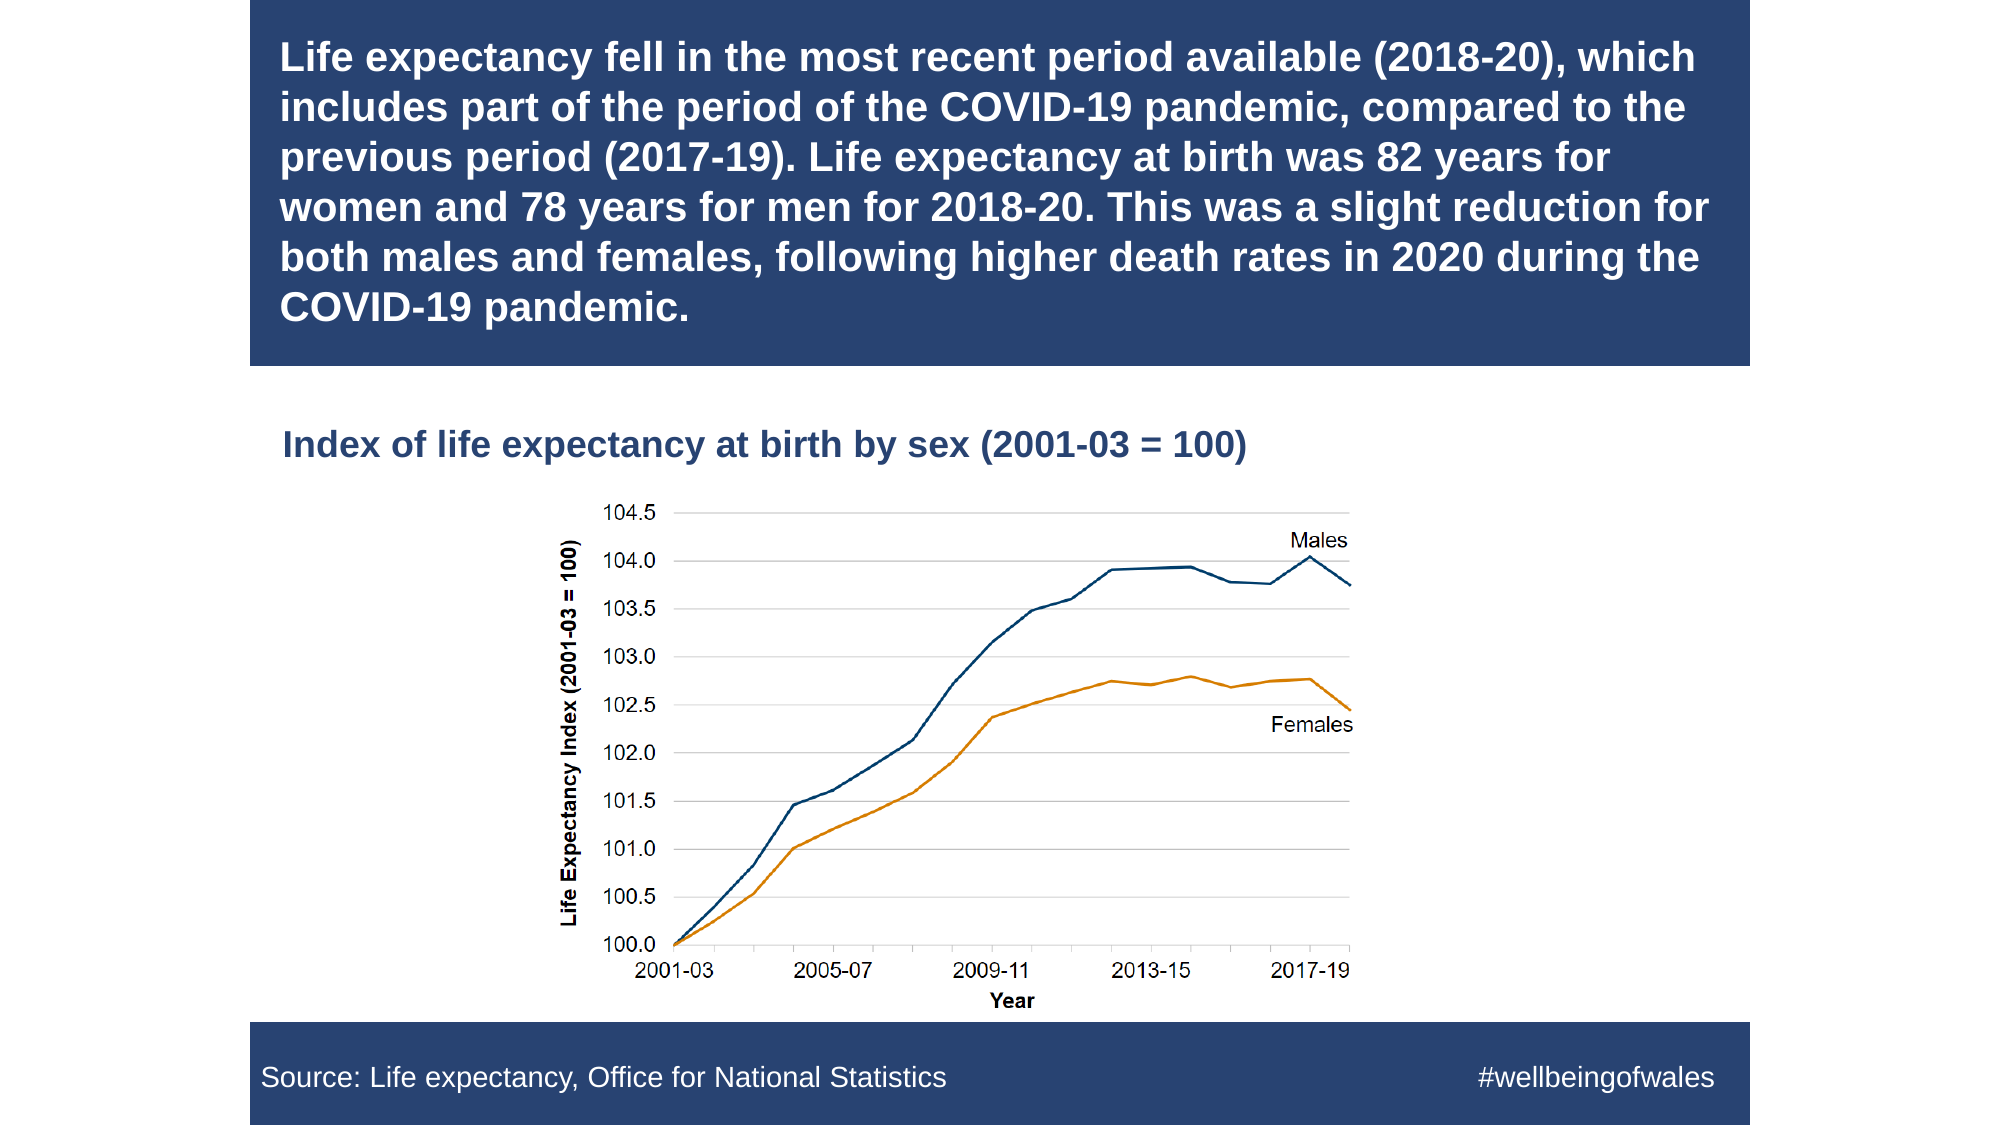

# Life expectancy fell in the most recent period available (2018-20), which includes part of the period of the COVID-19 pandemic, compared to the previous period (2017-19). Life expectancy at birth was 82 years for women and 78 years for men for 2018-20. This was a slight reduction for both males and females, following higher death rates in 2020 during the COVID-19 pandemic.
Index of life expectancy at birth by sex (2001-03 = 100)
Source: Life expectancy, Office for National Statistics
#wellbeingofwales